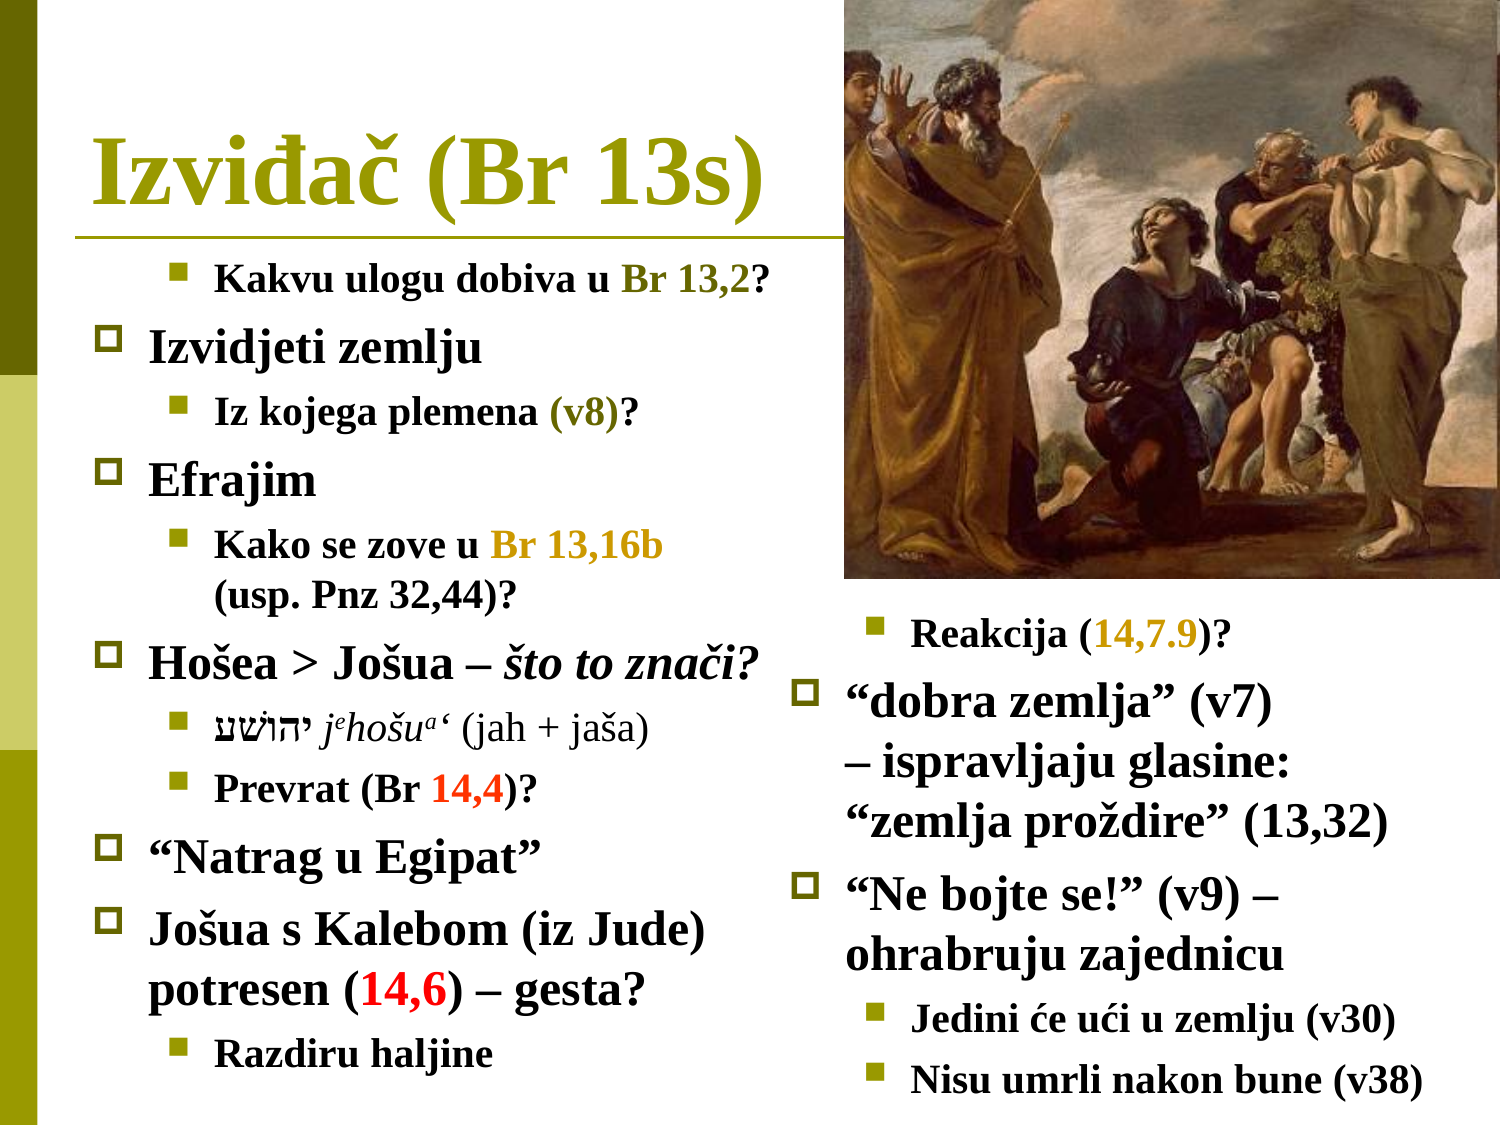

# Izviđač (Br 13s)
Kakvu ulogu dobiva u Br 13,2?
Izvidjeti zemlju
Iz kojega plemena (v8)?
Efrajim
Kako se zove u Br 13,16b
(usp. Pnz 32,44)?
Hošea > Jošua – što to znači?
יהושׁע jehošua‘ (jah + jaša)
Prevrat (Br 14,4)?
“Natrag u Egipat”
Jošua s Kalebom (iz Jude)
potresen (14,6) – gesta?
Razdiru haljine
Reakcija (14,7.9)?
“dobra zemlja” (v7)
– ispravljaju glasine:
“zemlja proždire” (13,32)
“Ne bojte se!” (v9) –
ohrabruju zajednicu
Jedini će ući u zemlju (v30)
Nisu umrli nakon bune (v38)